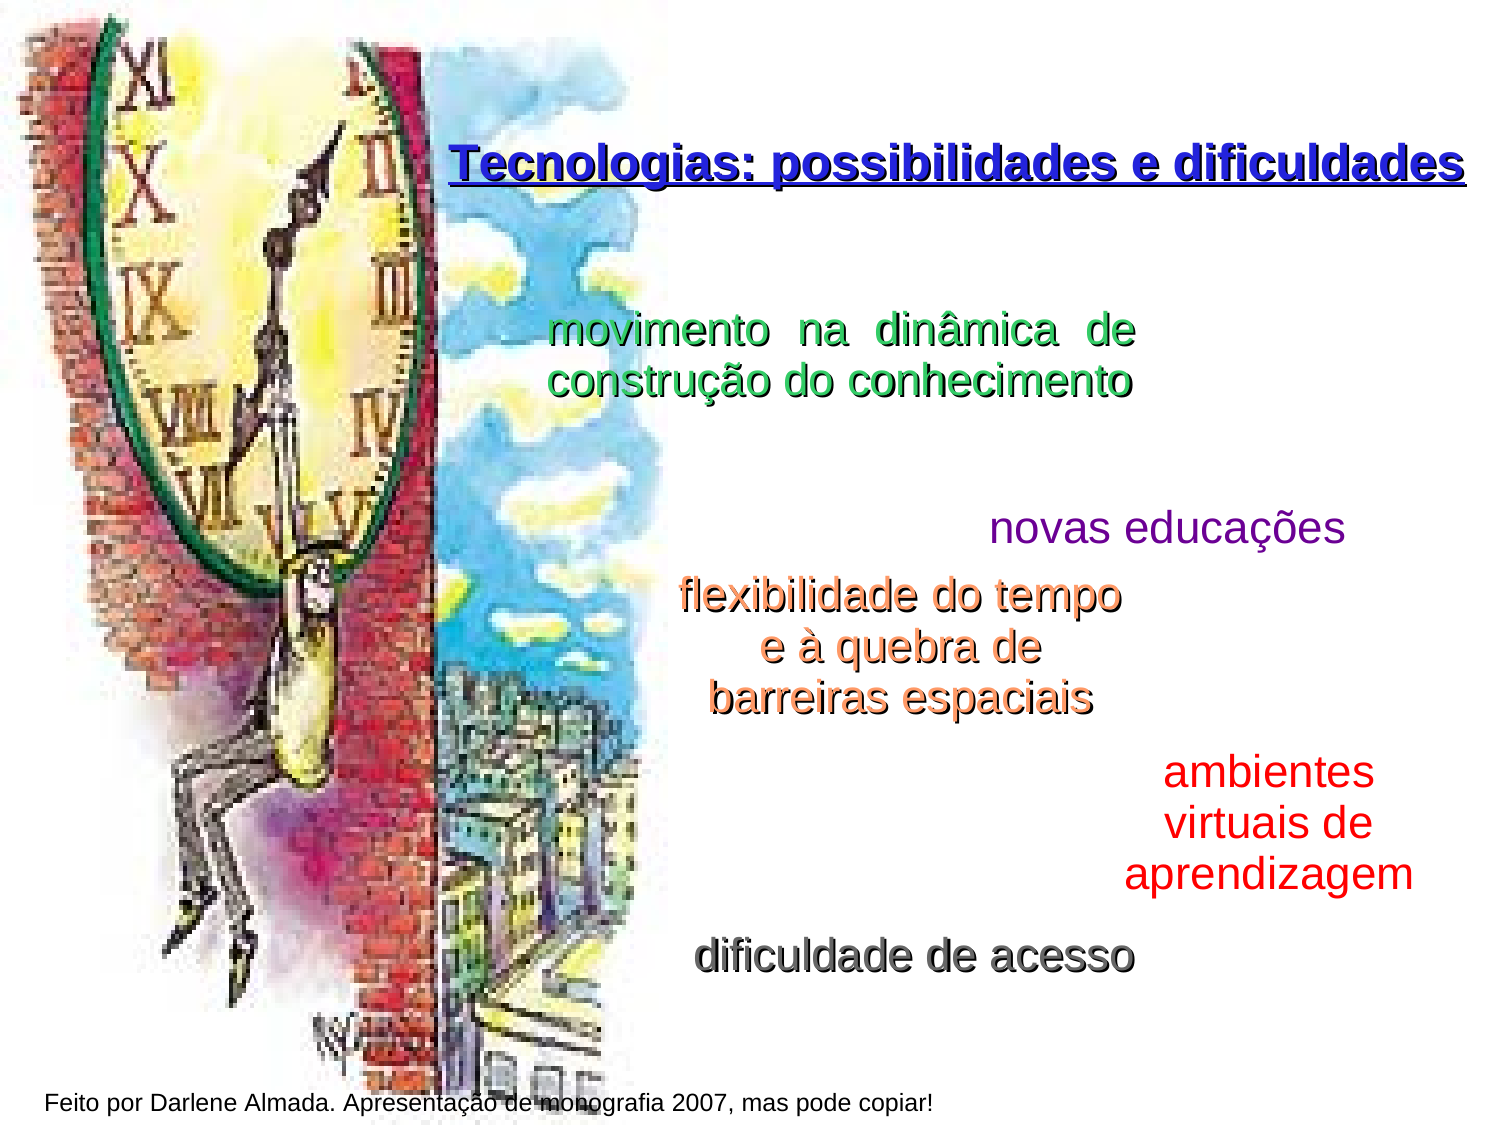

Tecnologias: possibilidades e dificuldades
movimento na dinâmica de construção do conhecimento
novas educações
flexibilidade do tempo e à quebra de barreiras espaciais
ambientes virtuais de aprendizagem
dificuldade de acesso
Feito por Darlene Almada. Apresentação de monografia 2007, mas pode copiar!